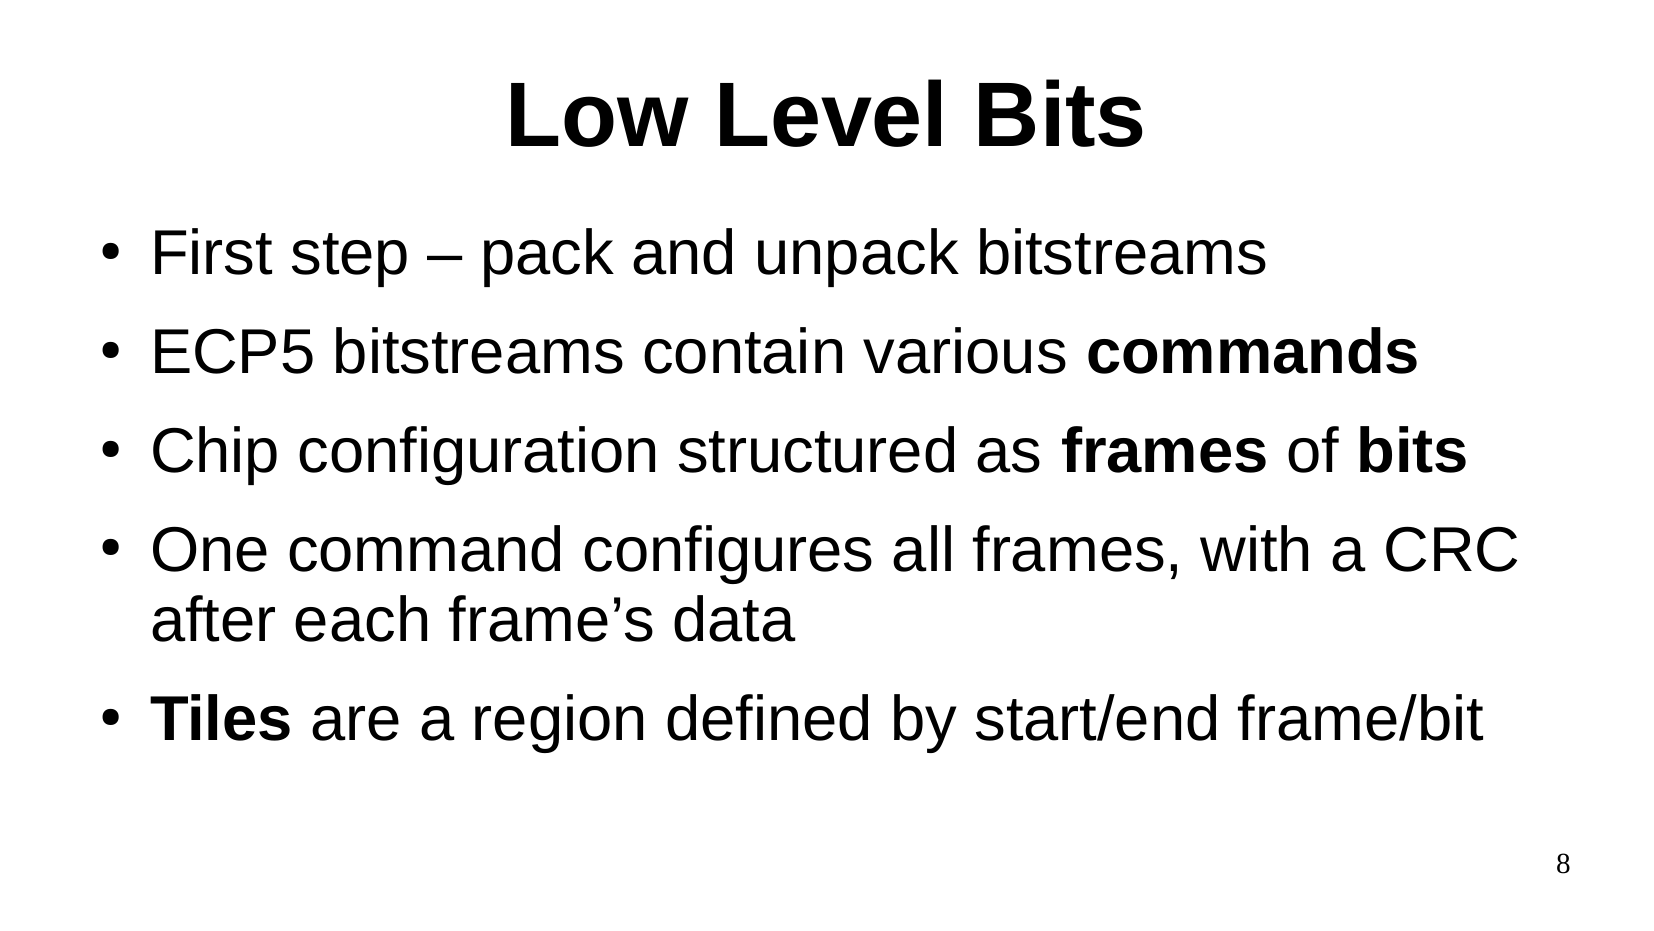

# Low Level Bits
First step – pack and unpack bitstreams
ECP5 bitstreams contain various commands
Chip configuration structured as frames of bits
One command configures all frames, with a CRC after each frame’s data
Tiles are a region defined by start/end frame/bit